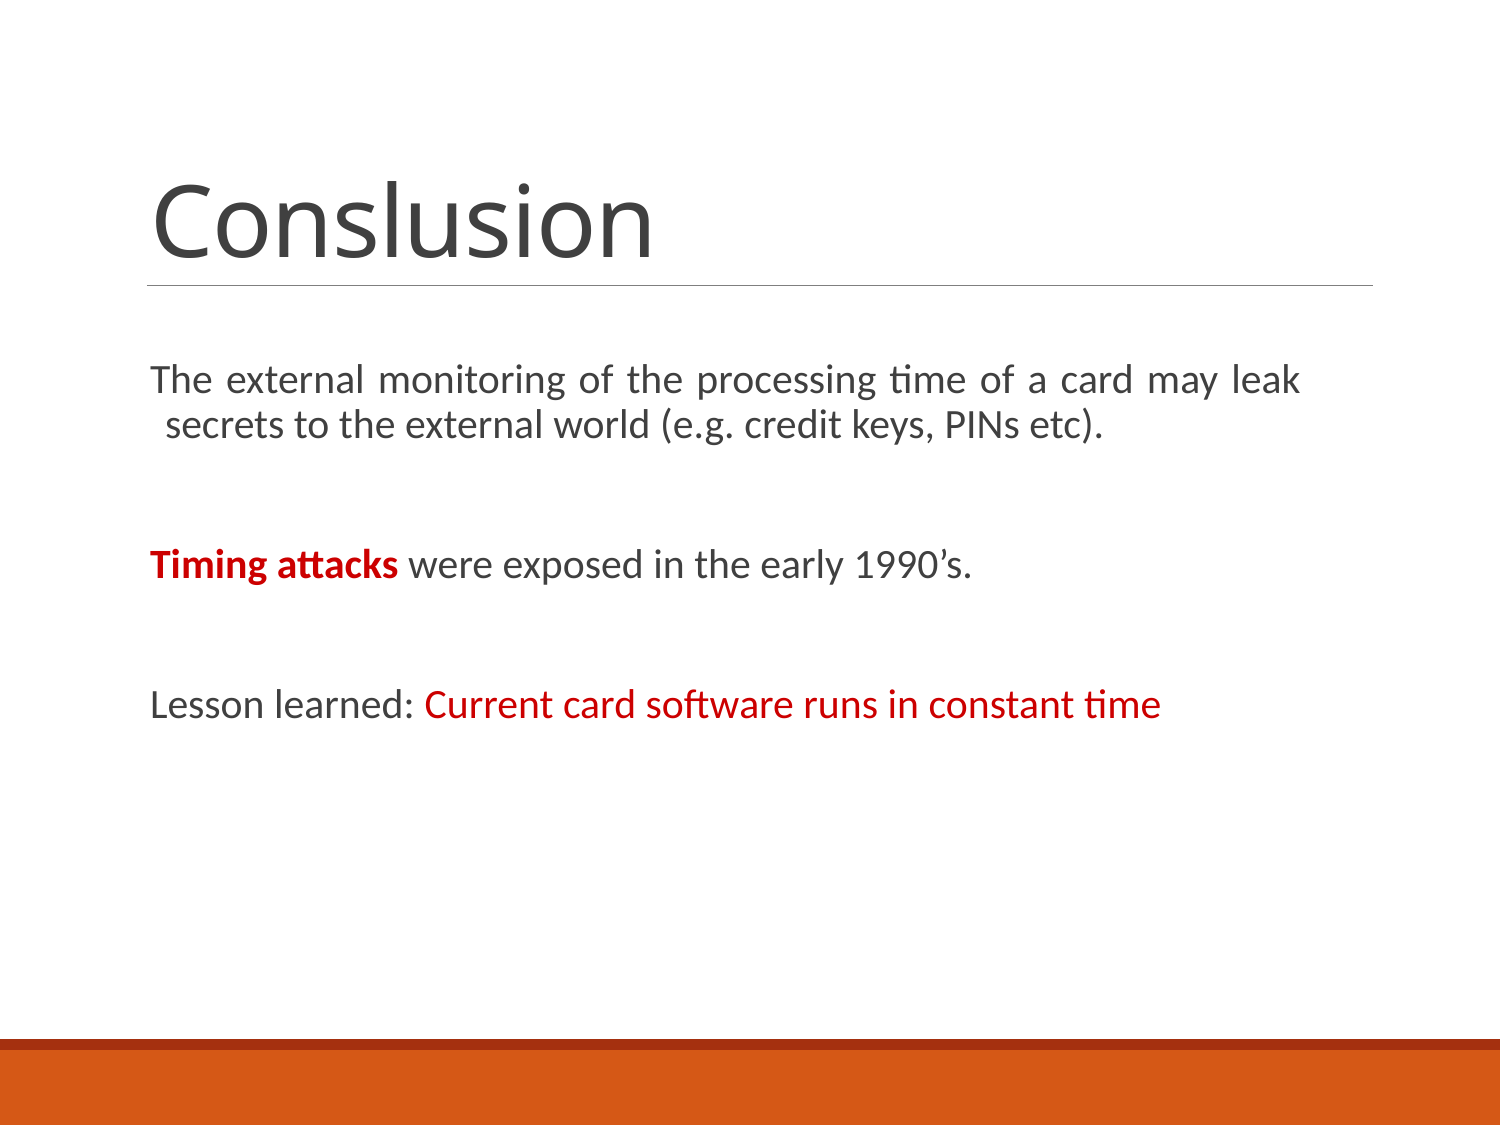

# Conslusion
The external monitoring of the processing time of a card may leak secrets to the external world (e.g. credit keys, PINs etc).
Timing attacks were exposed in the early 1990’s.
Lesson learned: Current card software runs in constant time